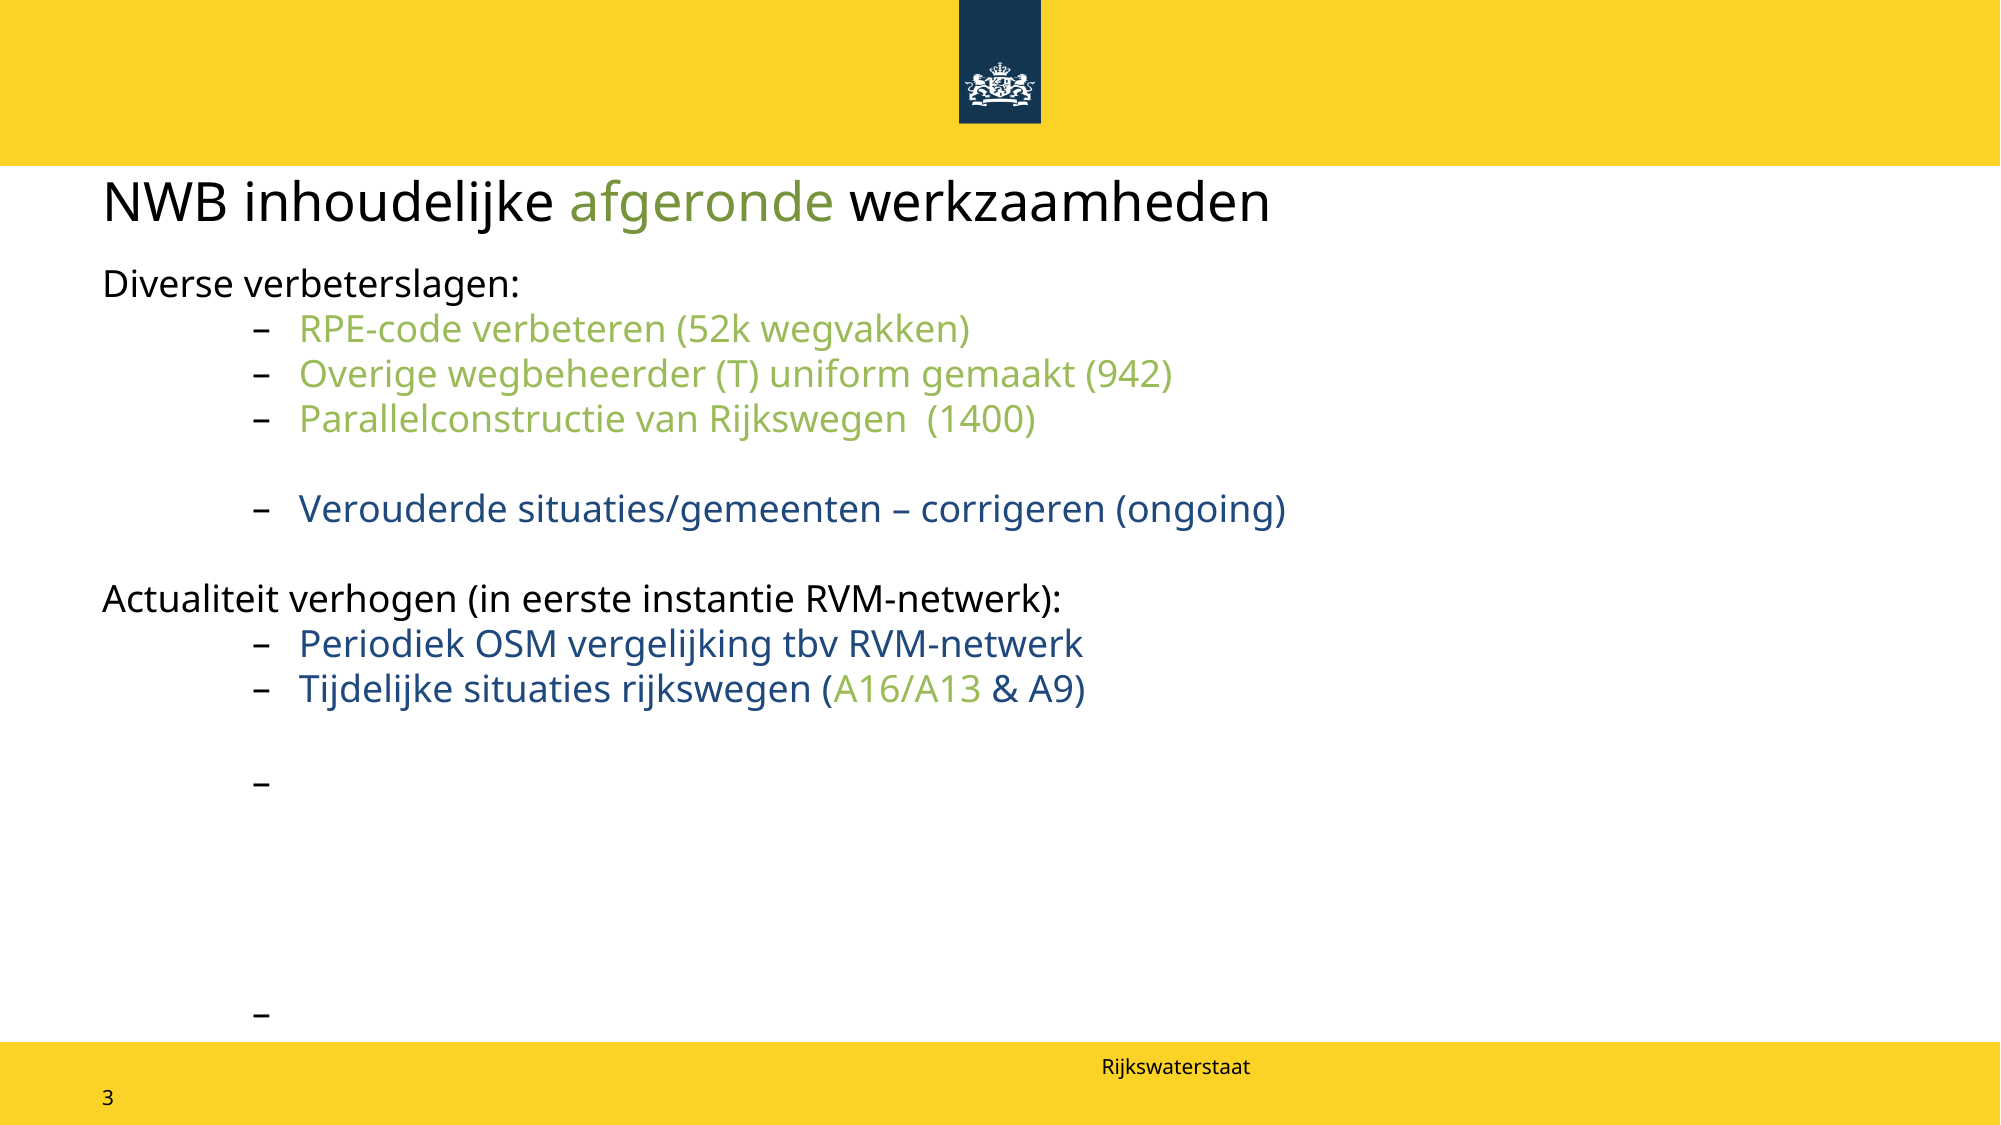

# NWB inhoudelijke afgeronde werkzaamheden
Diverse verbeterslagen:
RPE-code verbeteren (52k wegvakken)
Overige wegbeheerder (T) uniform gemaakt (942)
Parallelconstructie van Rijkswegen (1400)
Verouderde situaties/gemeenten – corrigeren (ongoing)
Actualiteit verhogen (in eerste instantie RVM-netwerk):
Periodiek OSM vergelijking tbv RVM-netwerk
Tijdelijke situaties rijkswegen (A16/A13 & A9)